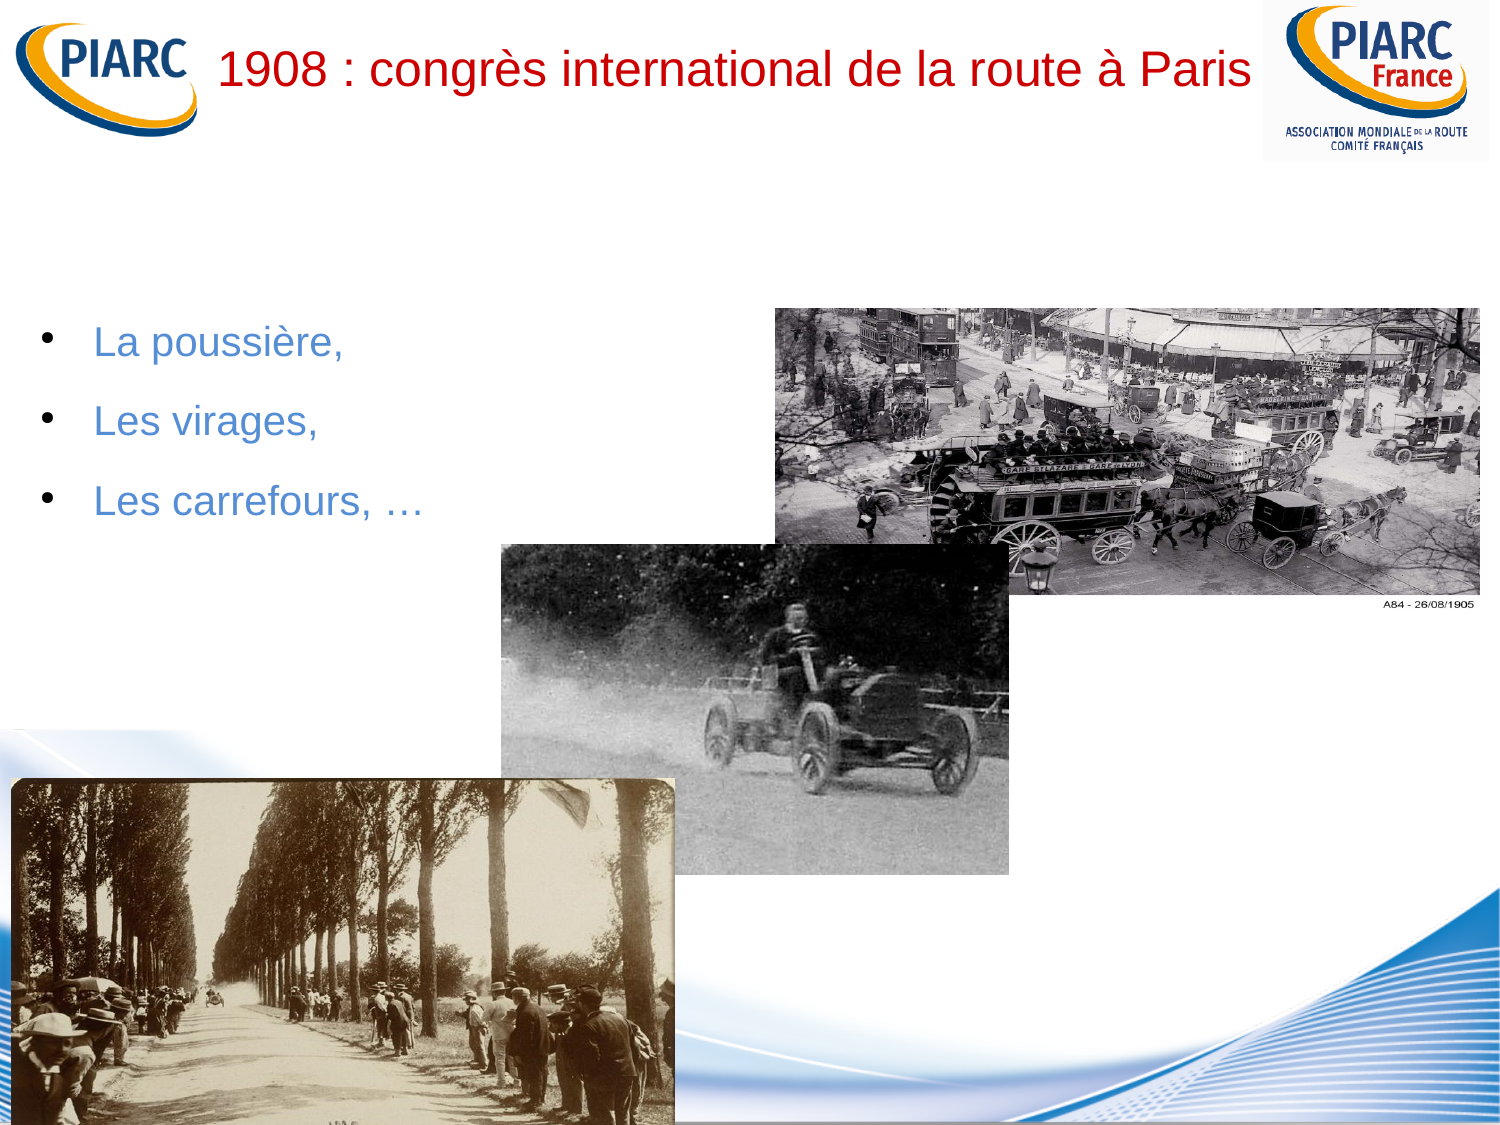

1908 : congrès international de la route à Paris
La poussière,
Les virages,
Les carrefours, …